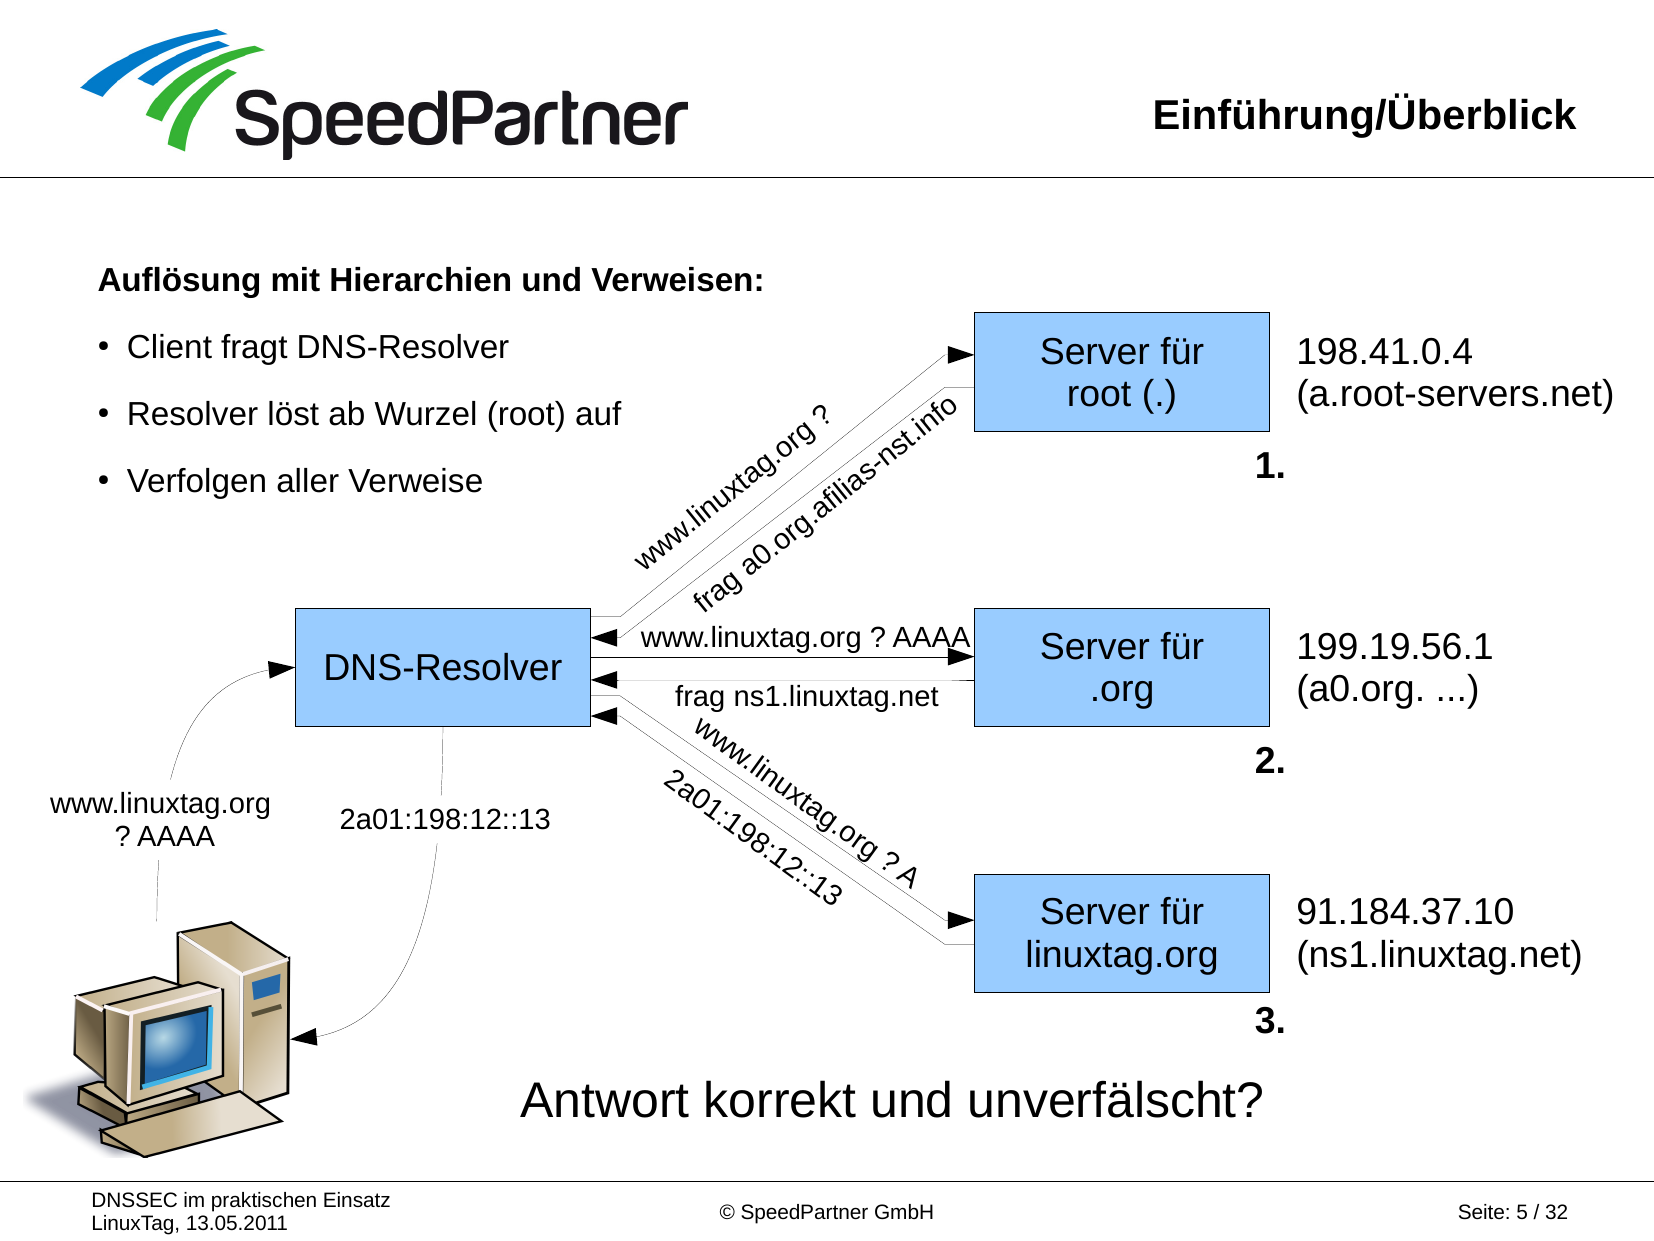

# Einführung/Überblick
Auflösung mit Hierarchien und Verweisen:
Client fragt DNS-Resolver
Resolver löst ab Wurzel (root) auf
Verfolgen aller Verweise
Server für
root (.)
198.41.0.4
(a.root-servers.net)
1.
www.linuxtag.org ?
frag a0.org.afilias-nst.info
DNS-Resolver
Server für
.org
www.linuxtag.org ? AAAA
199.19.56.1
(a0.org. ...)
frag ns1.linuxtag.net
2.
www.linuxtag.org ? A
www.linuxtag.org
? AAAA
2a01:198:12::13
2a01:198:12::13
Server für
linuxtag.org
91.184.37.10
(ns1.linuxtag.net)
3.
Antwort korrekt und unverfälscht?